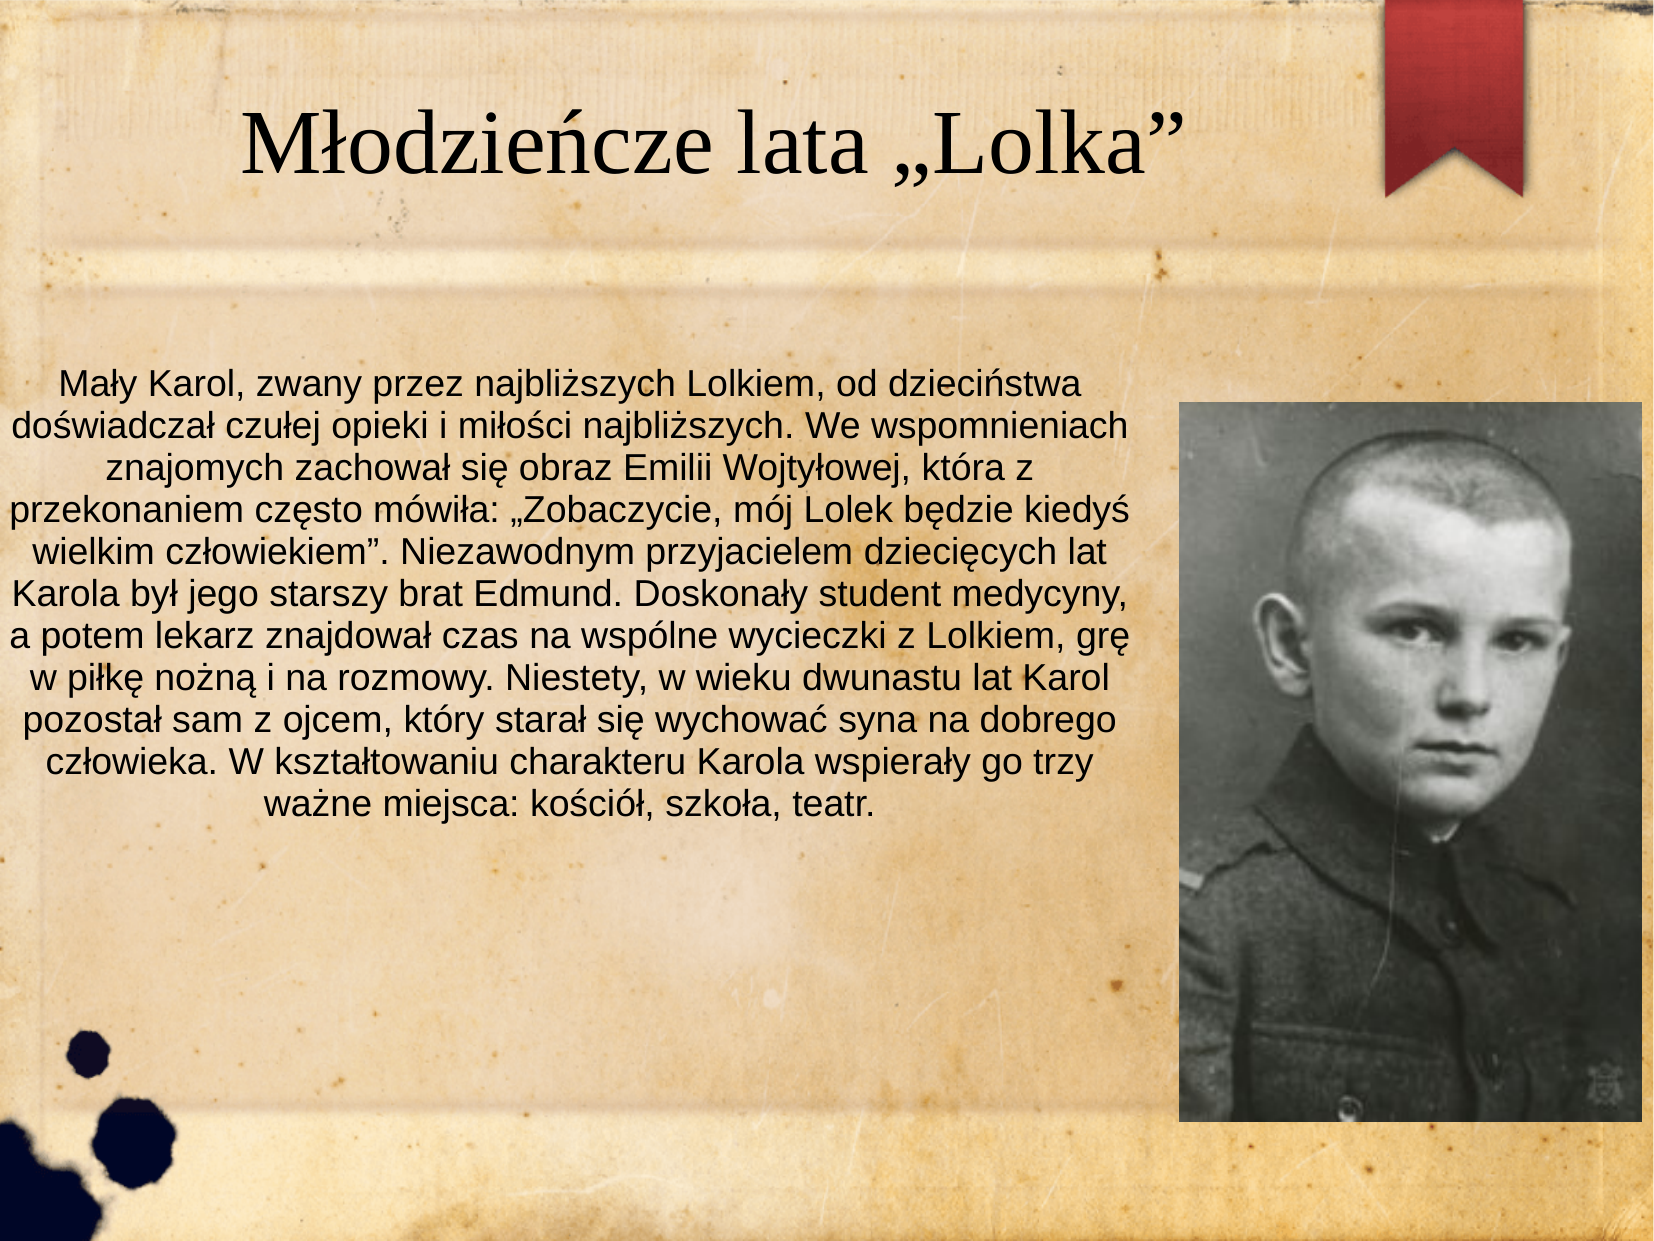

# Młodzieńcze lata „Lolka”
Mały Karol, zwany przez najbliższych Lolkiem, od dzieciństwa doświadczał czułej opieki i miłości najbliższych. We wspomnieniach znajomych zachował się obraz Emilii Wojtyłowej, która z przekonaniem często mówiła: „Zobaczycie, mój Lolek będzie kiedyś wielkim człowiekiem”. Niezawodnym przyjacielem dziecięcych lat Karola był jego starszy brat Edmund. Doskonały student medycyny, a potem lekarz znajdował czas na wspólne wycieczki z Lolkiem, grę w piłkę nożną i na rozmowy. Niestety, w wieku dwunastu lat Karol pozostał sam z ojcem, który starał się wychować syna na dobrego człowieka. W kształtowaniu charakteru Karola wspierały go trzy ważne miejsca: kościół, szkoła, teatr.